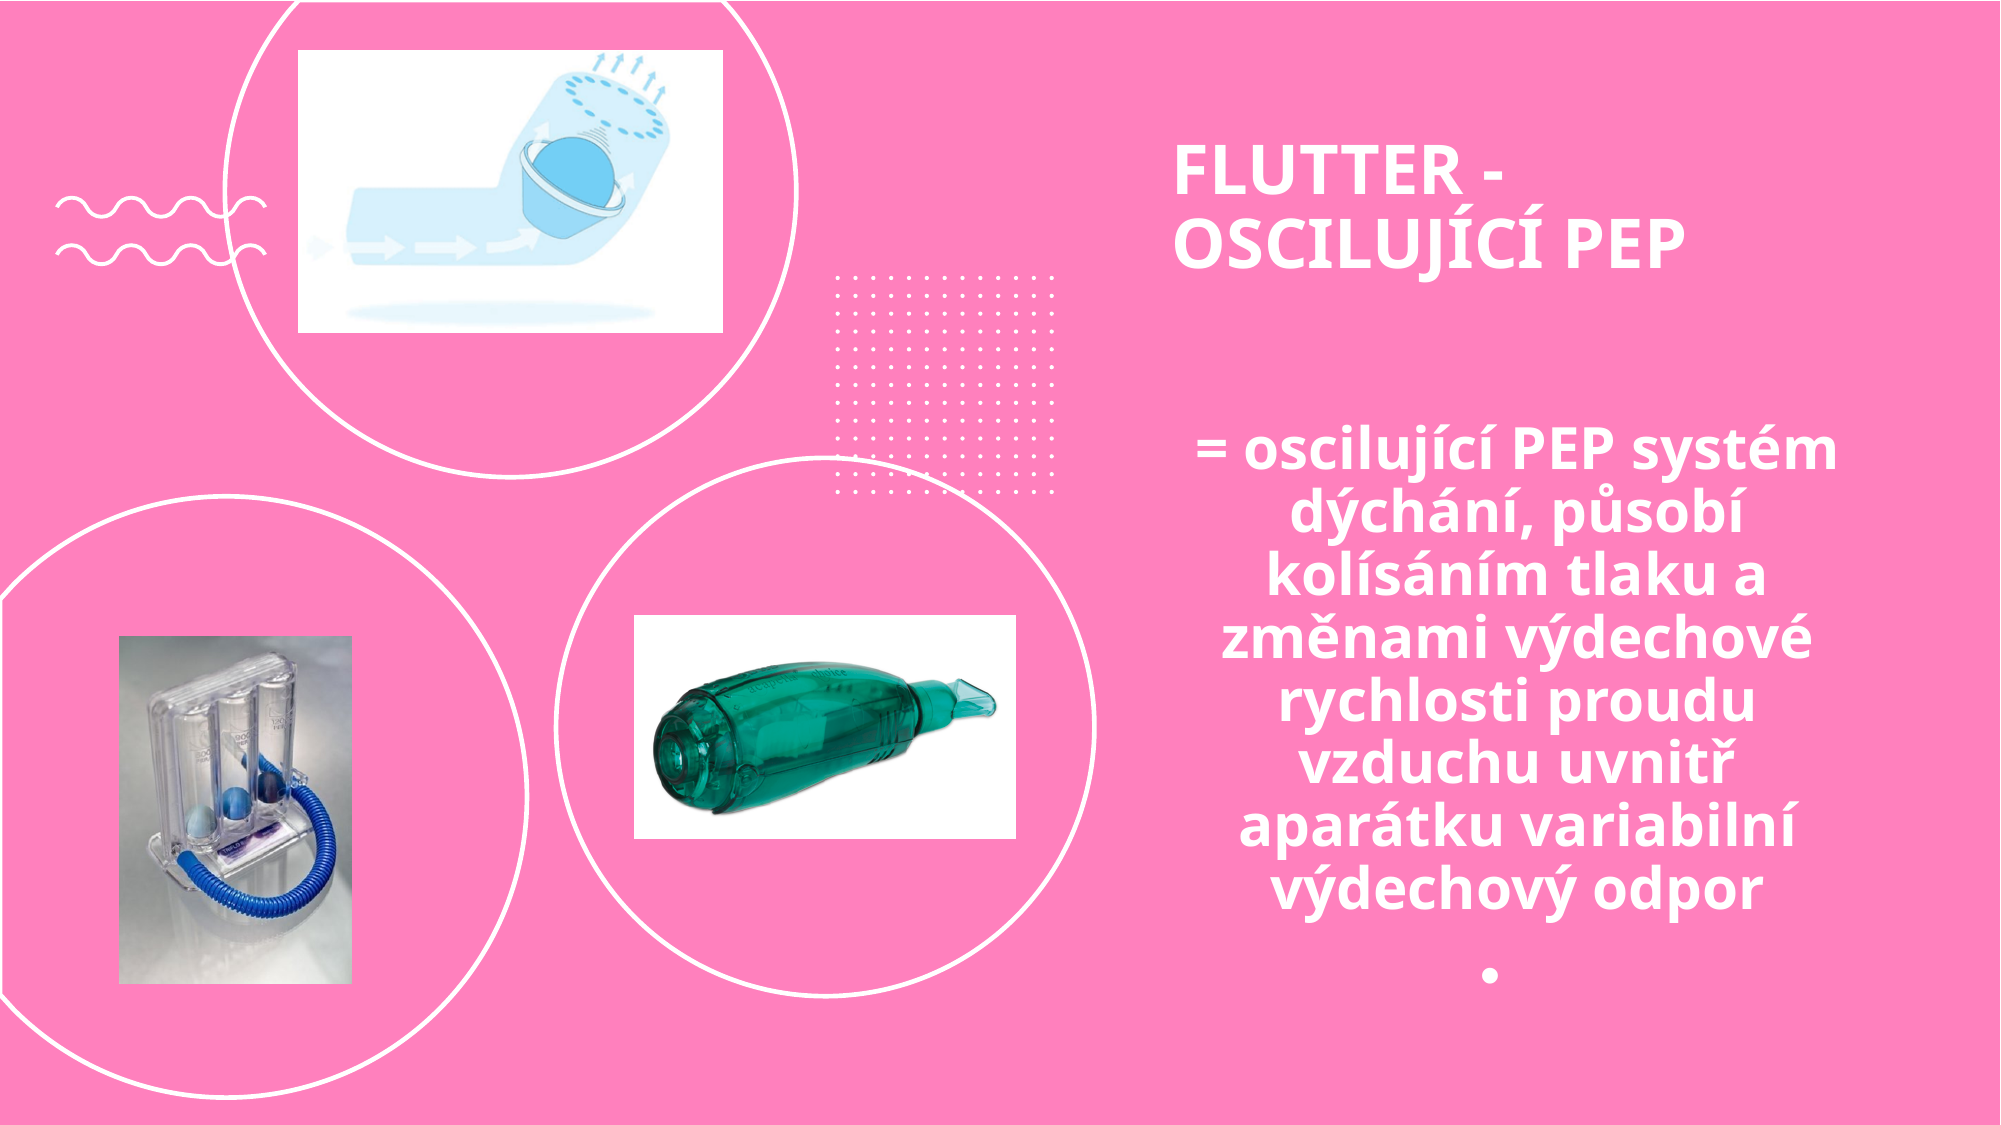

# FLUTTER - OSCILUJÍCÍ PEP
= oscilující PEP systém dýchání, působí kolísáním tlaku a změnami výdechové rychlosti proudu vzduchu uvnitř aparátku variabilní výdechový odpor